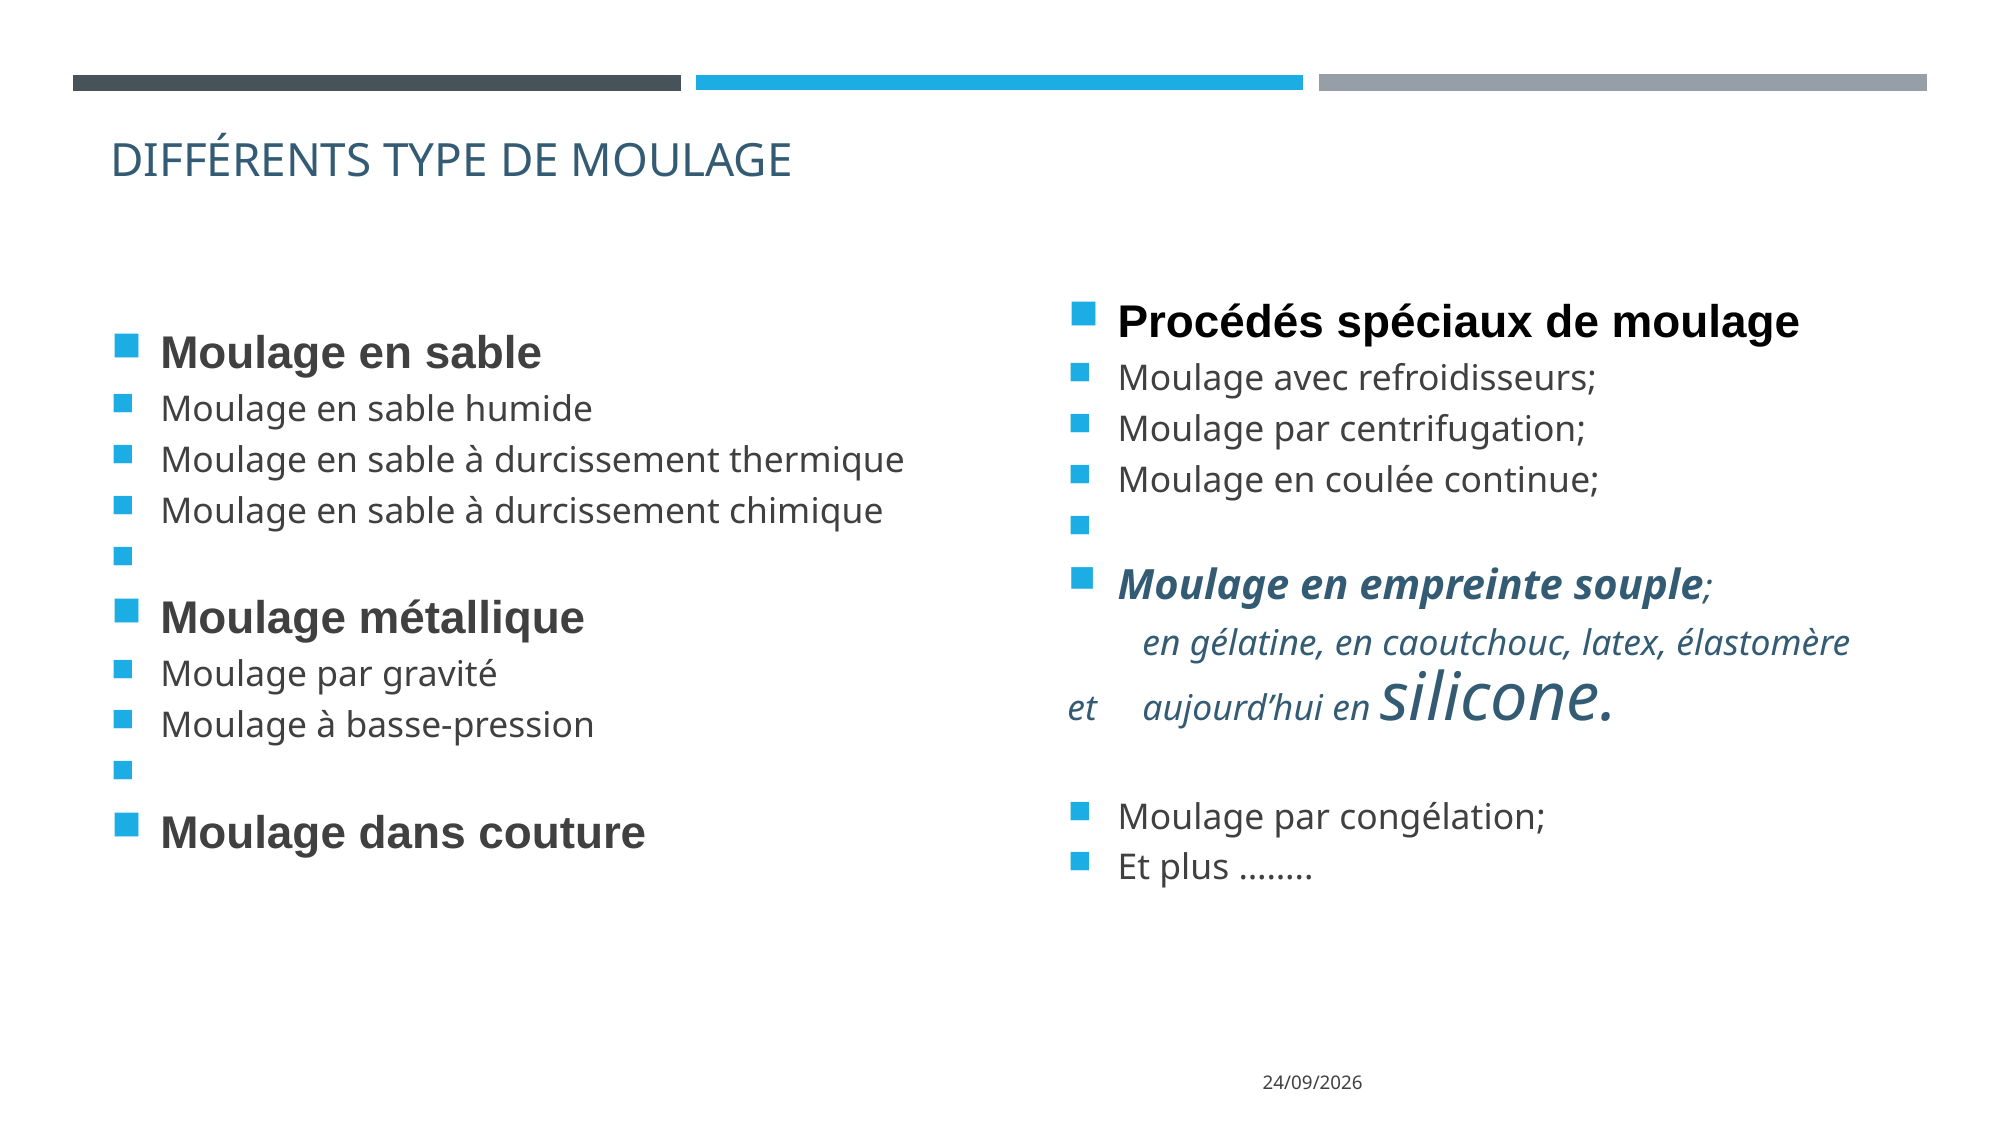

# Différents type de moulage
Moulage en sable
Moulage en sable humide
Moulage en sable à durcissement thermique
Moulage en sable à durcissement chimique
Moulage métallique
Moulage par gravité
Moulage à basse-pression
Moulage dans couture
Procédés spéciaux de moulage
Moulage avec refroidisseurs;
Moulage par centrifugation;
Moulage en coulée continue;
Moulage en empreinte souple;
	en gélatine, en caoutchouc, latex, élastomère et 	aujourd’hui en silicone.
Moulage par congélation;
Et plus ……..